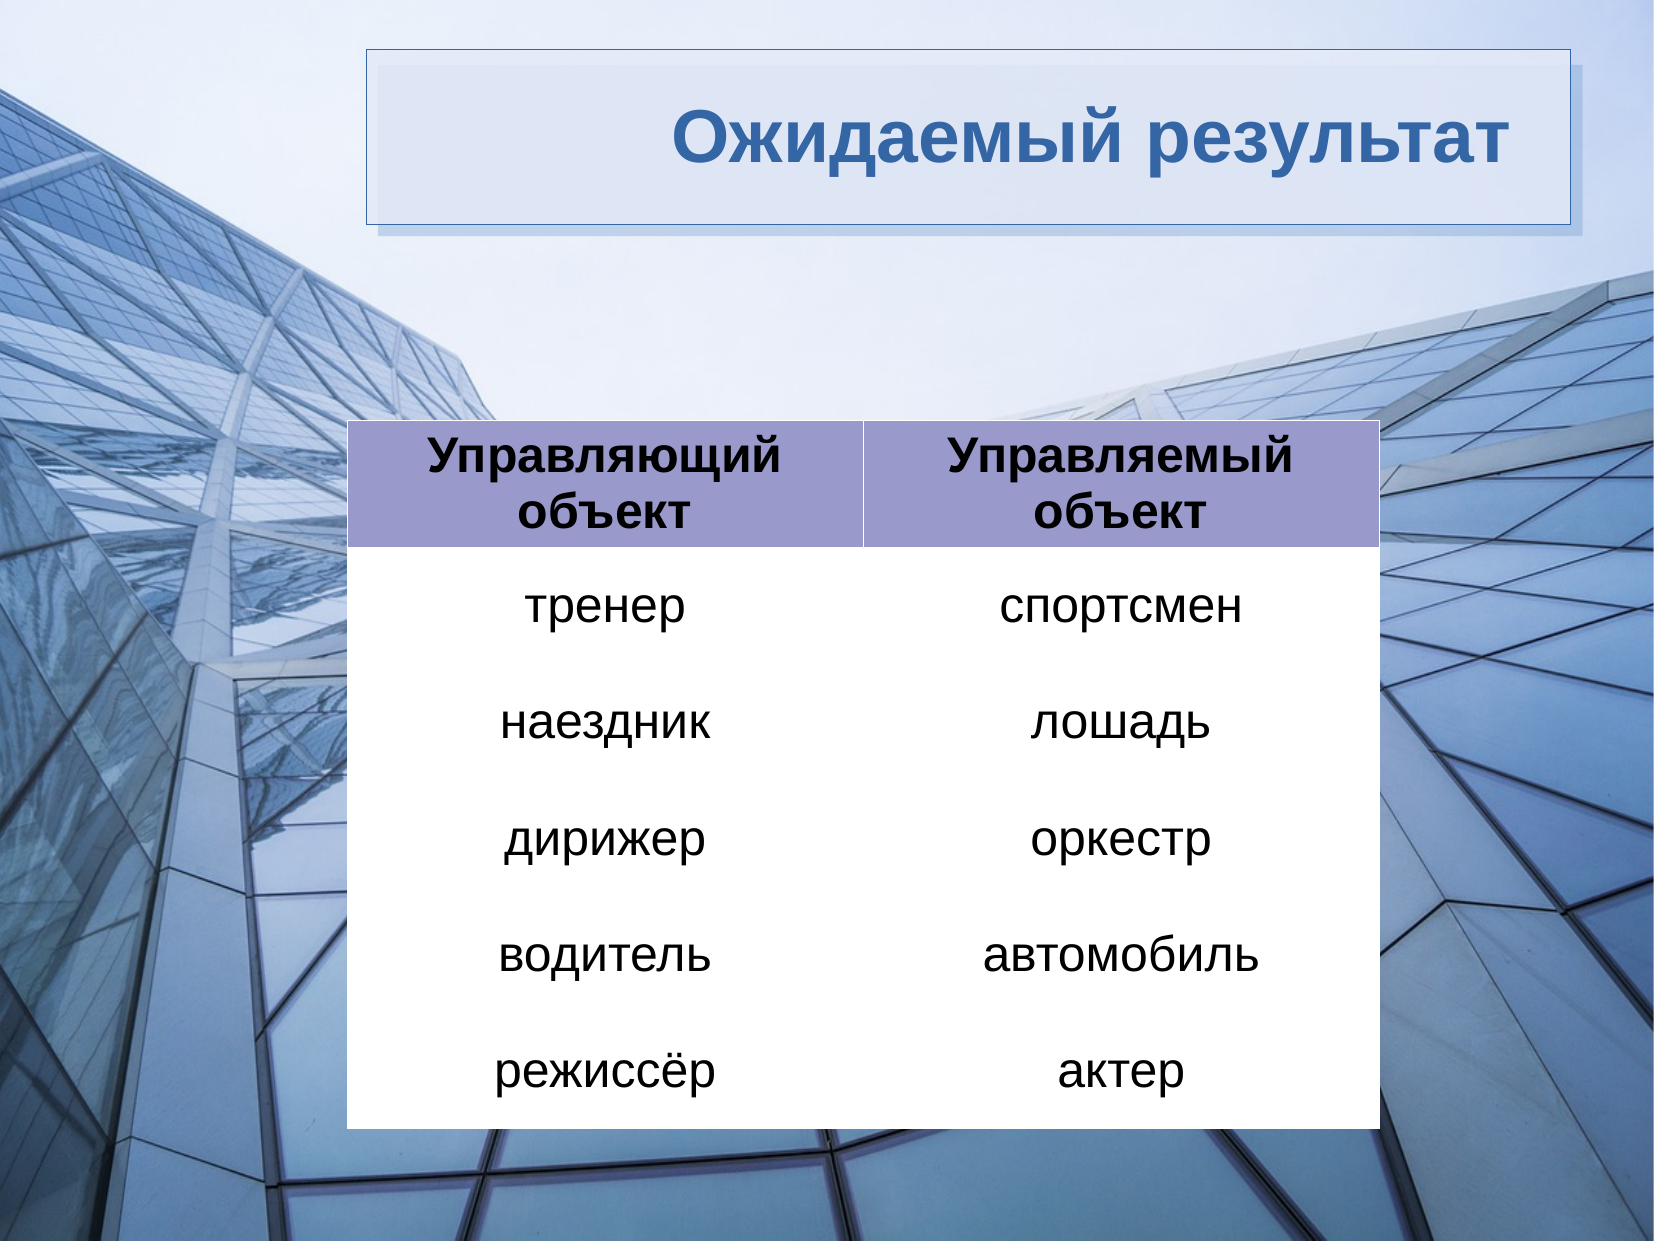

# Ожидаемый результат
| Управляющий объект | Управляемый объект |
| --- | --- |
| тренер | спортсмен |
| наездник | лошадь |
| дирижер | оркестр |
| водитель | автомобиль |
| режиссёр | актер |